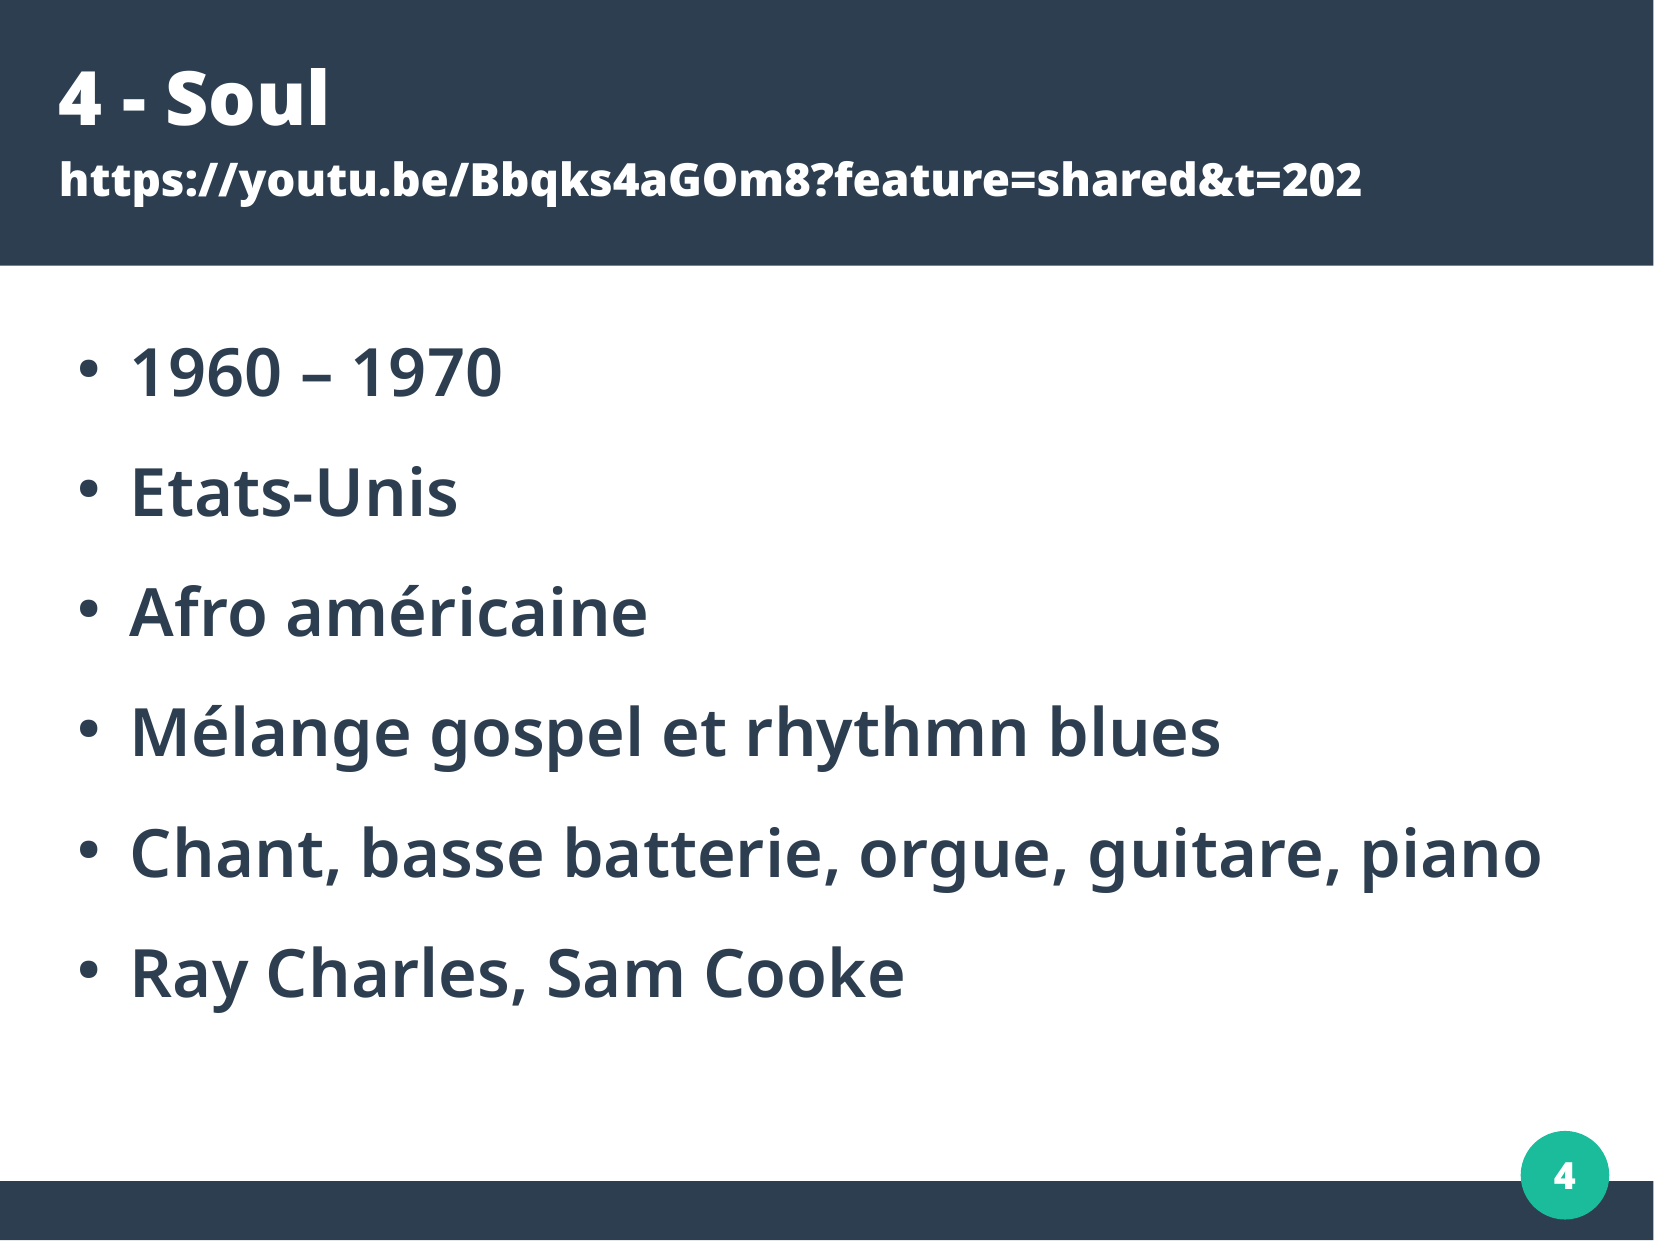

# 4 - Soul https://youtu.be/Bbqks4aGOm8?feature=shared&t=202
1960 – 1970
Etats-Unis
Afro américaine
Mélange gospel et rhythmn blues
Chant, basse batterie, orgue, guitare, piano
Ray Charles, Sam Cooke
4